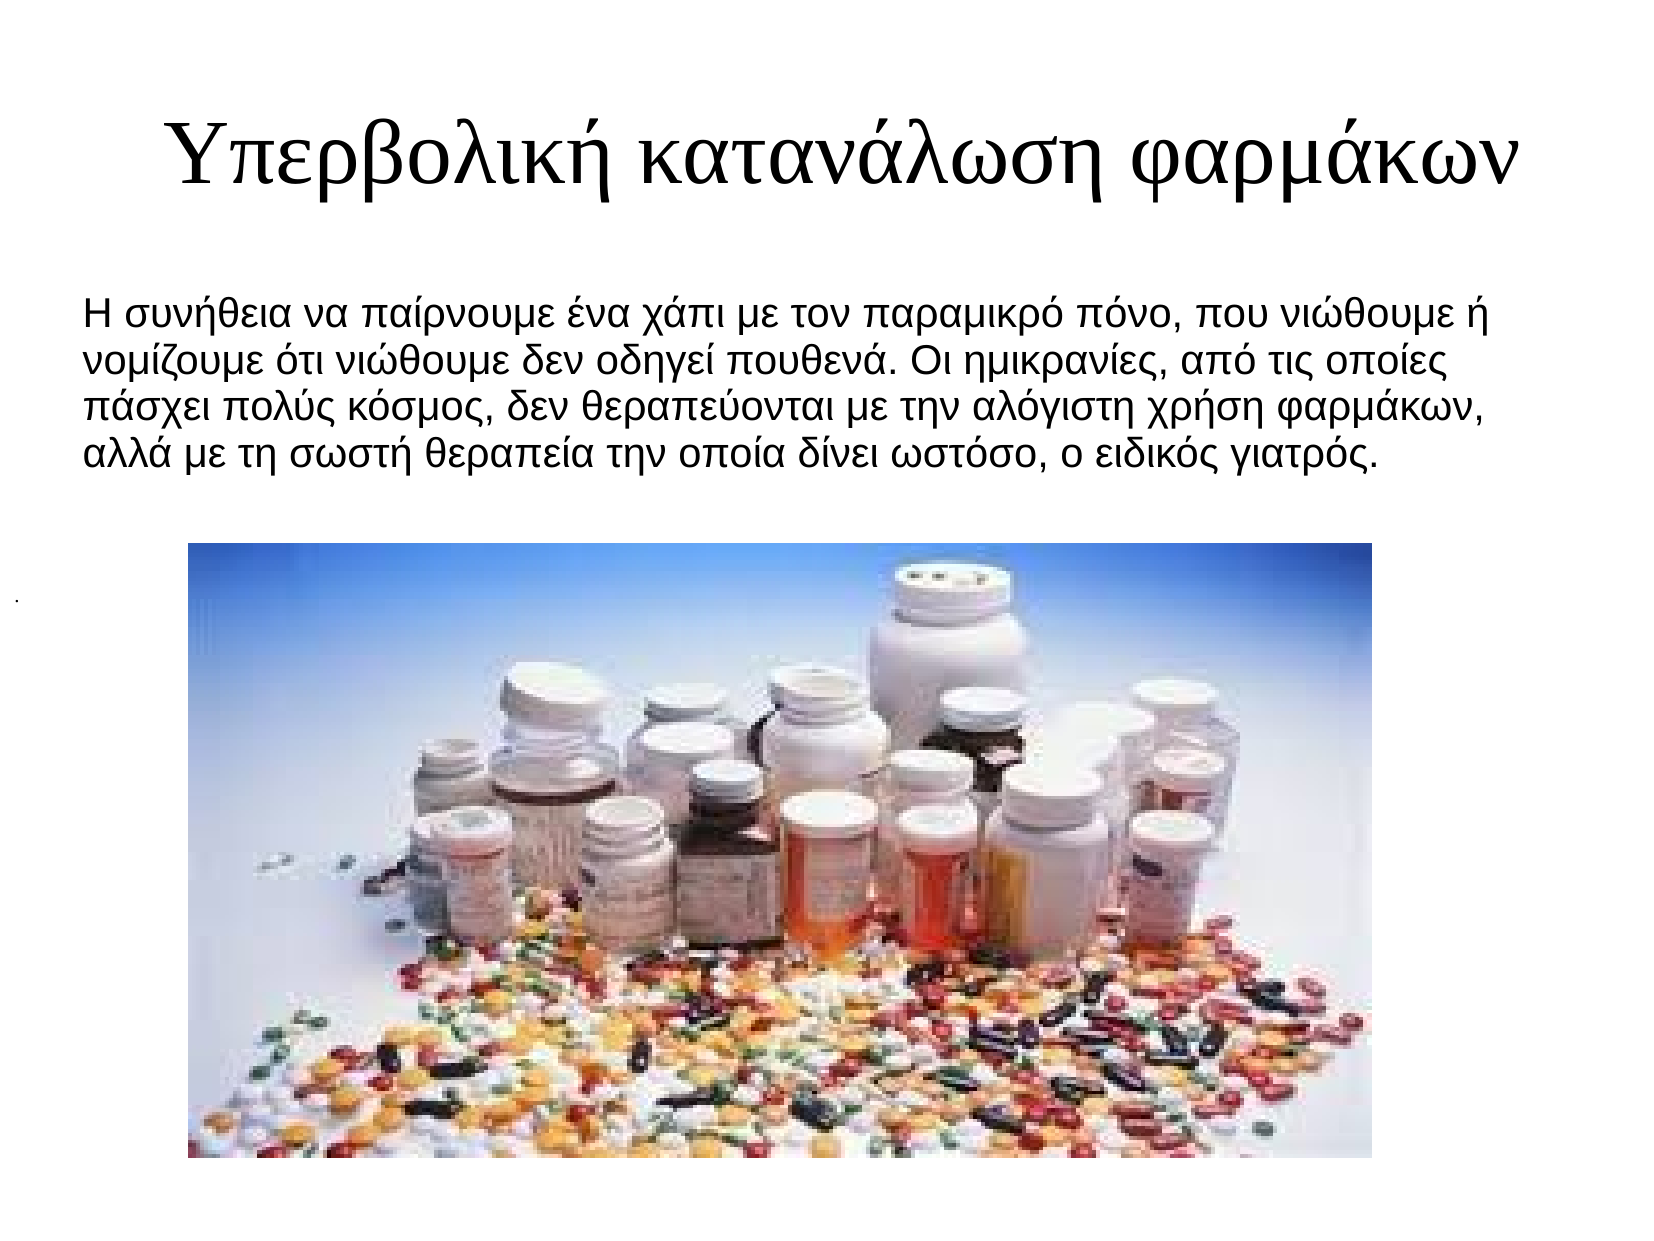

# Υπερβολική κατανάλωση φαρμάκων
Η συνήθεια να παίρνουμε ένα χάπι με τον παραμικρό πόνο, που νιώθουμε ή νομίζουμε ότι νιώθουμε δεν οδηγεί πουθενά. Οι ημικρανίες, από τις οποίες πάσχει πολύς κόσμος, δεν θεραπεύονται με την αλόγιστη χρήση φαρμάκων, αλλά με τη σωστή θεραπεία την οποία δίνει ωστόσο, ο ειδικός γιατρός.
.